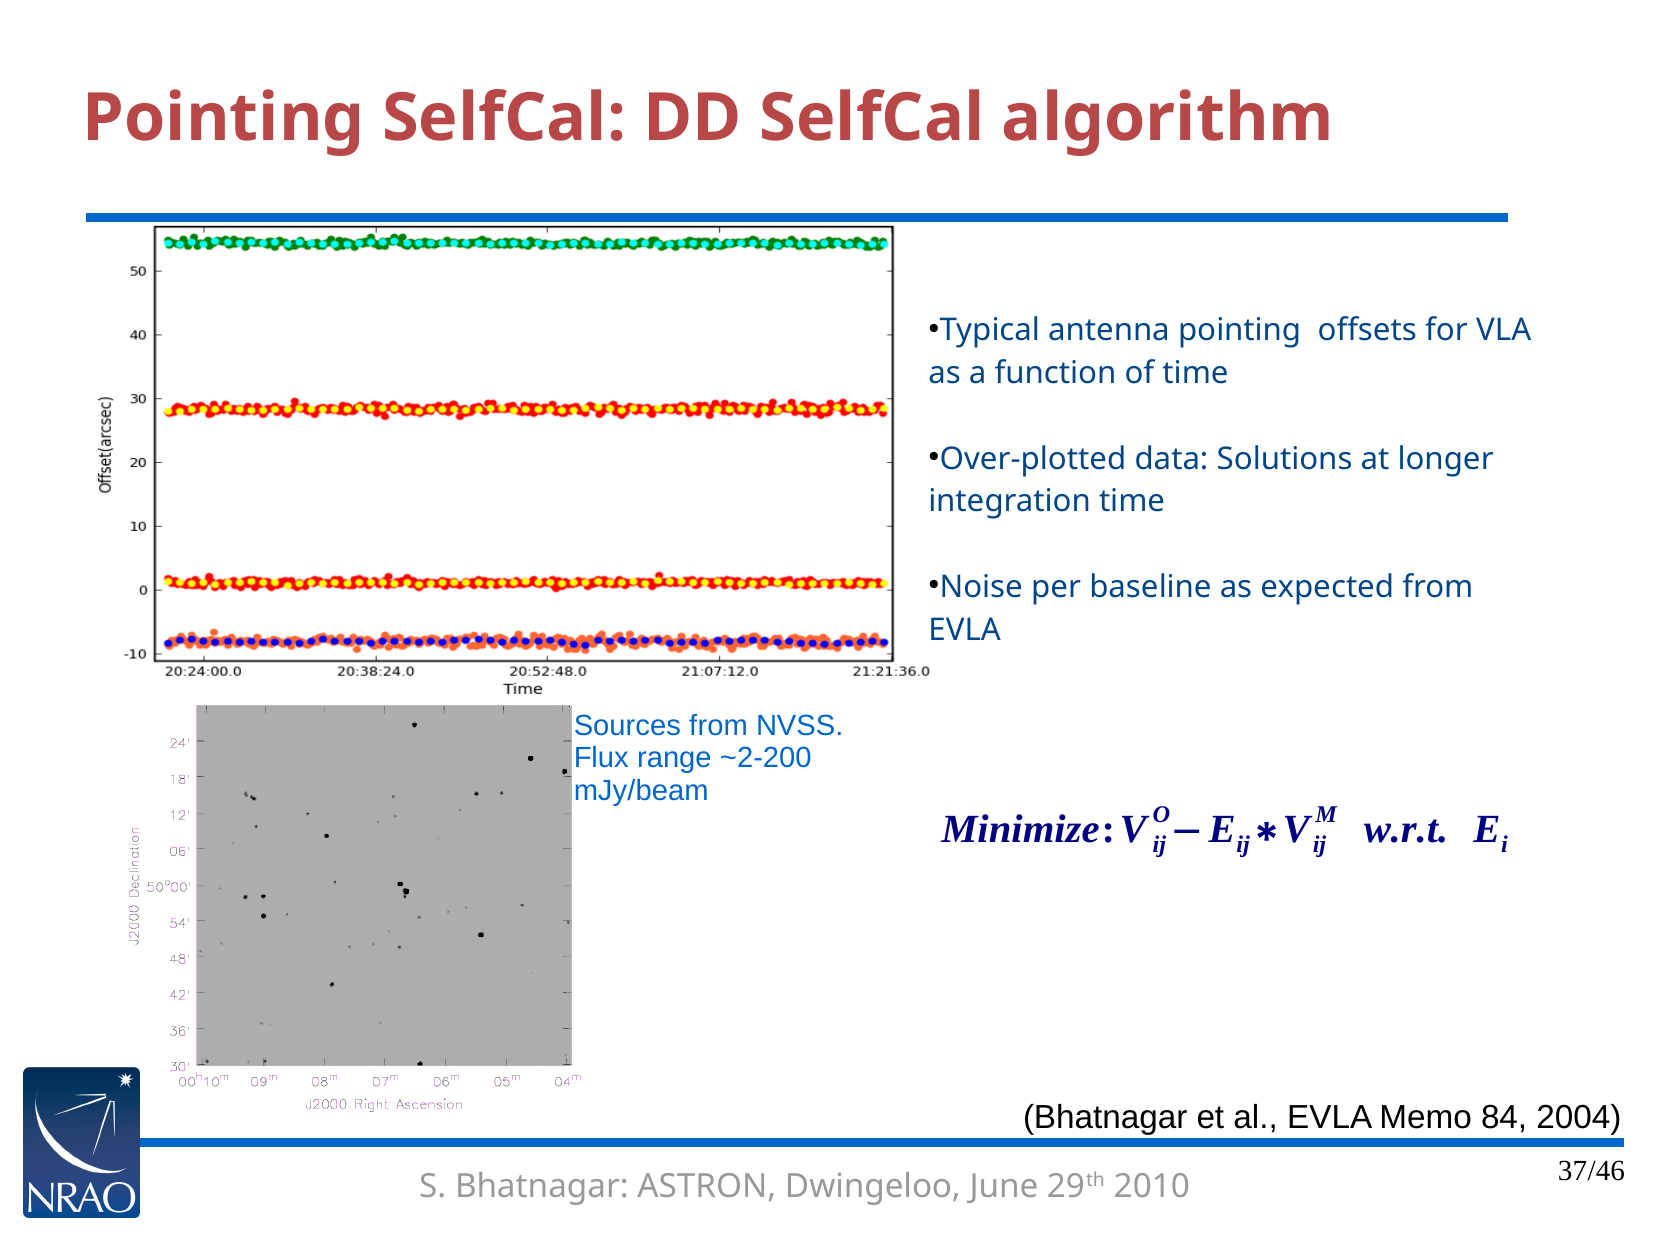

# Pointing SelfCal: DD SelfCal algorithm
Typical antenna pointing offsets for VLA as a function of time
Over-plotted data: Solutions at longer integration time
Noise per baseline as expected from EVLA
Sources from NVSS.
Flux range ~2-200 mJy/beam
(Bhatnagar et al., EVLA Memo 84, 2004)
37